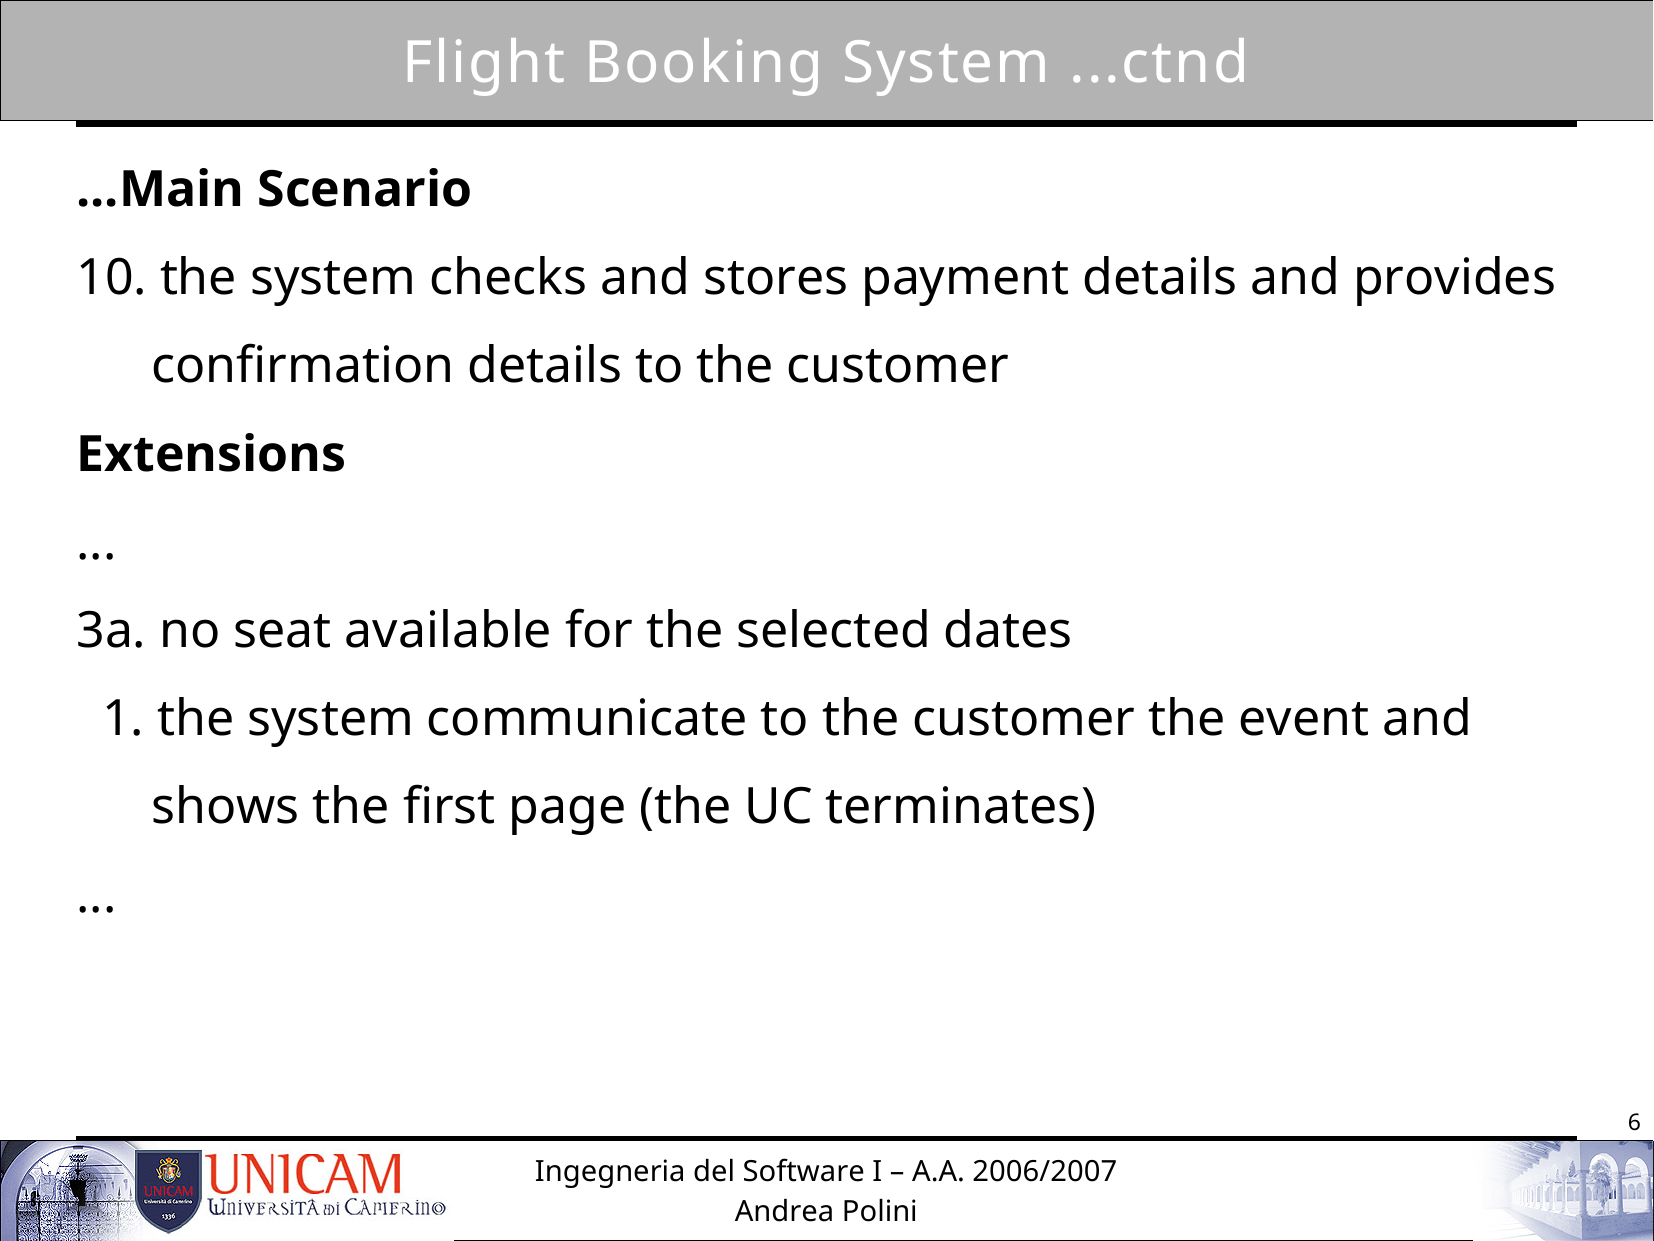

# Flight Booking System ...ctnd
...Main Scenario
10. the system checks and stores payment details and provides confirmation details to the customer
Extensions
...
3a. no seat available for the selected dates
 1. the system communicate to the customer the event and shows the first page (the UC terminates)
...
6